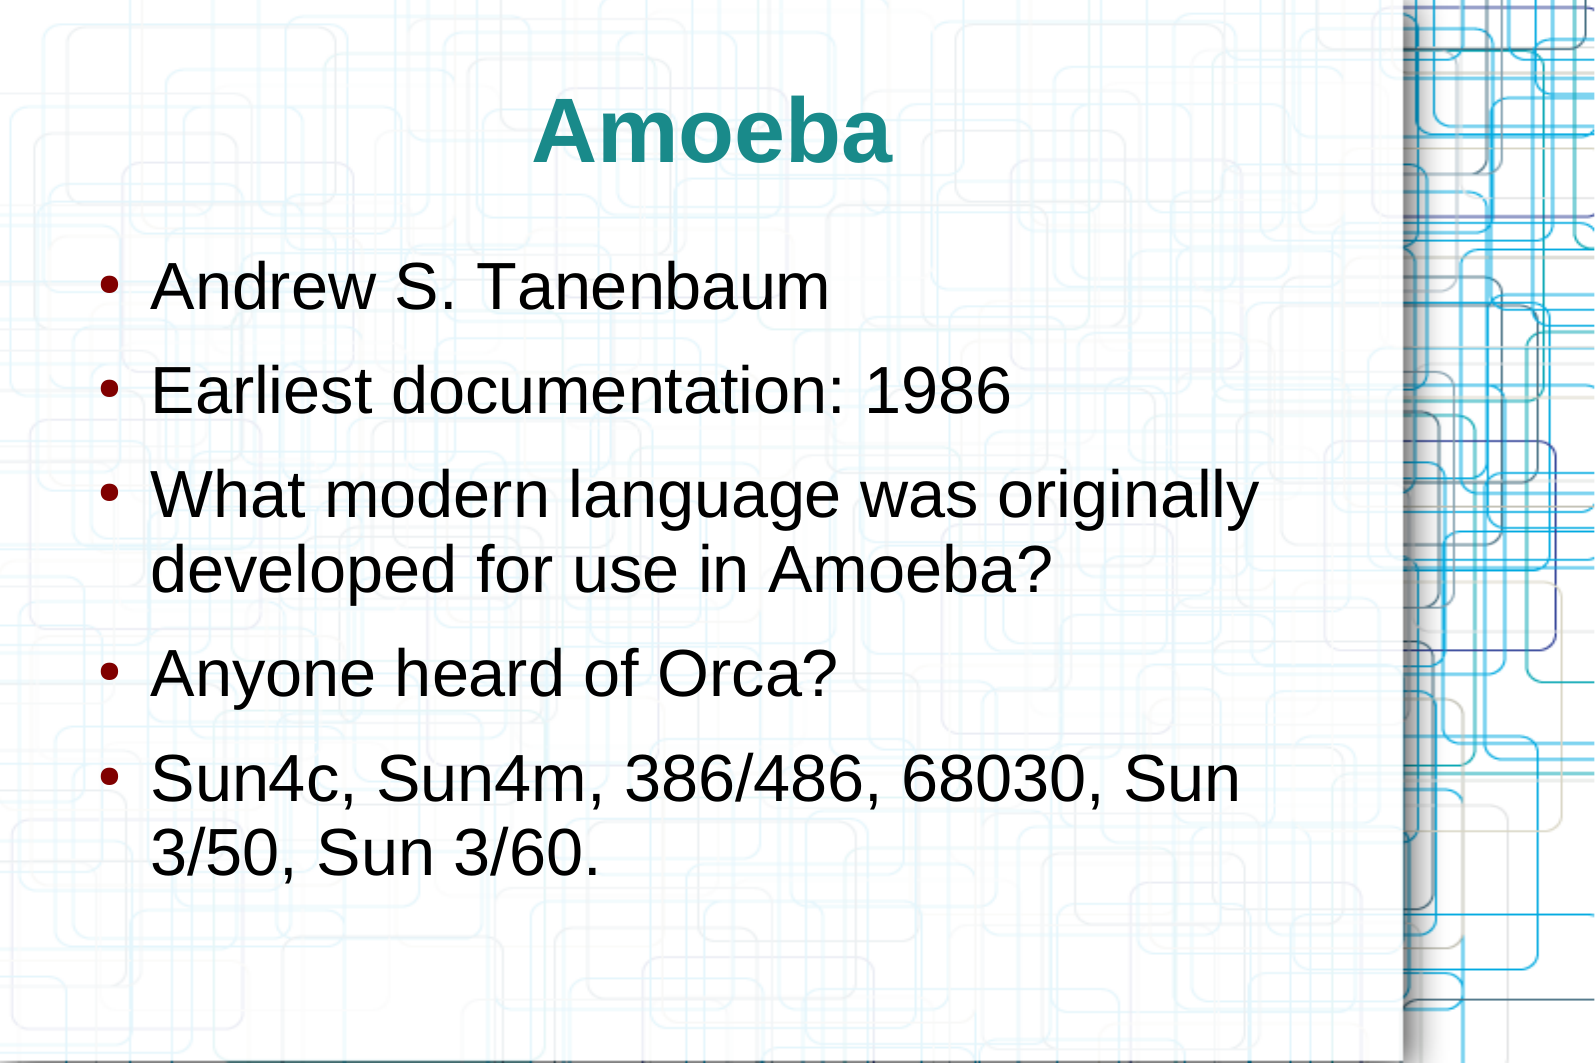

# Amoeba
Andrew S. Tanenbaum
Earliest documentation: 1986
What modern language was originally developed for use in Amoeba?
Anyone heard of Orca?
Sun4c, Sun4m, 386/486, 68030, Sun 3/50, Sun 3/60.